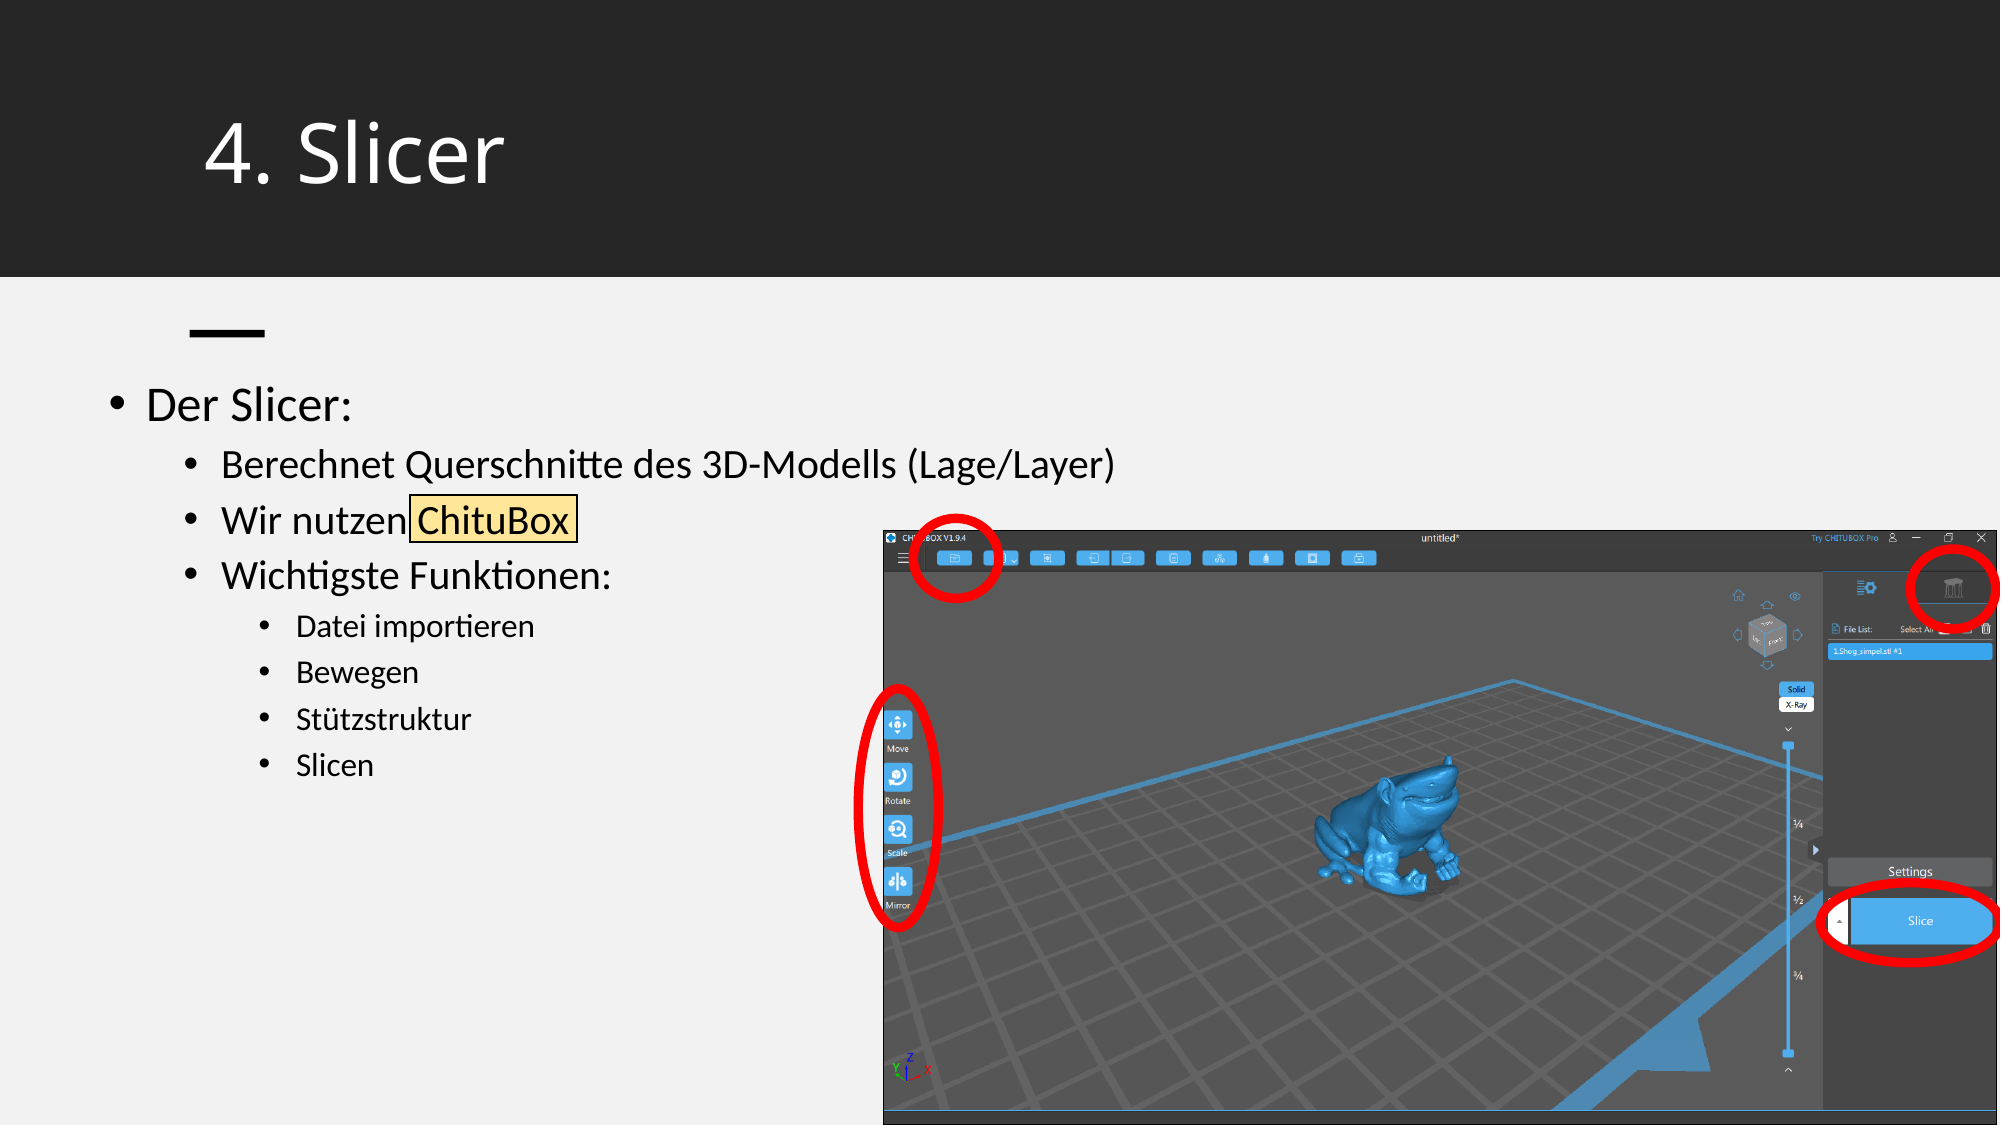

# 4. Slicer
Der Slicer:
Berechnet Querschnitte des 3D-Modells (Lage/Layer)
Wir nutzen ChituBox
Wichtigste Funktionen:
Datei importieren
Bewegen
Stützstruktur
Slicen